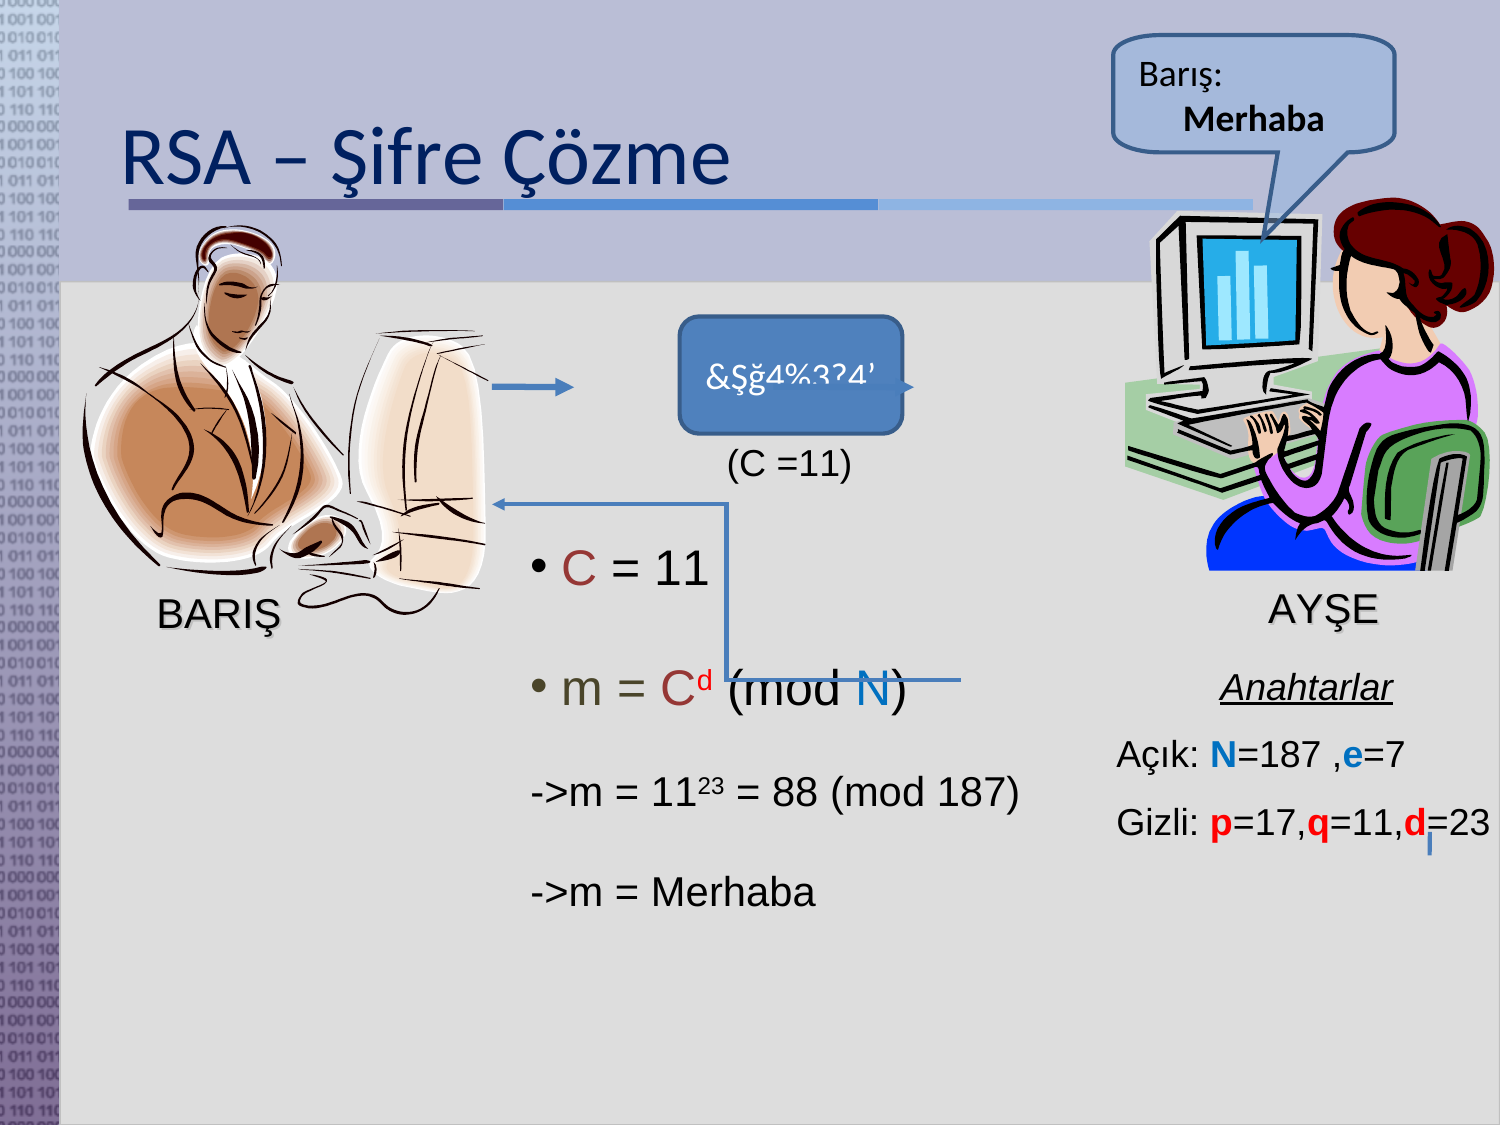

Barış:
Merhaba
RSA – Şifre Çözme
&Şğ4%3?4’
(C =11)
 C = 11
 m = Cd (mod N)
->m = 1123 = 88 (mod 187)
->m = Merhaba
AYŞE
BARIŞ
Anahtarlar
Açık: N=187 ,e=7
Gizli: p=17,q=11,d=23